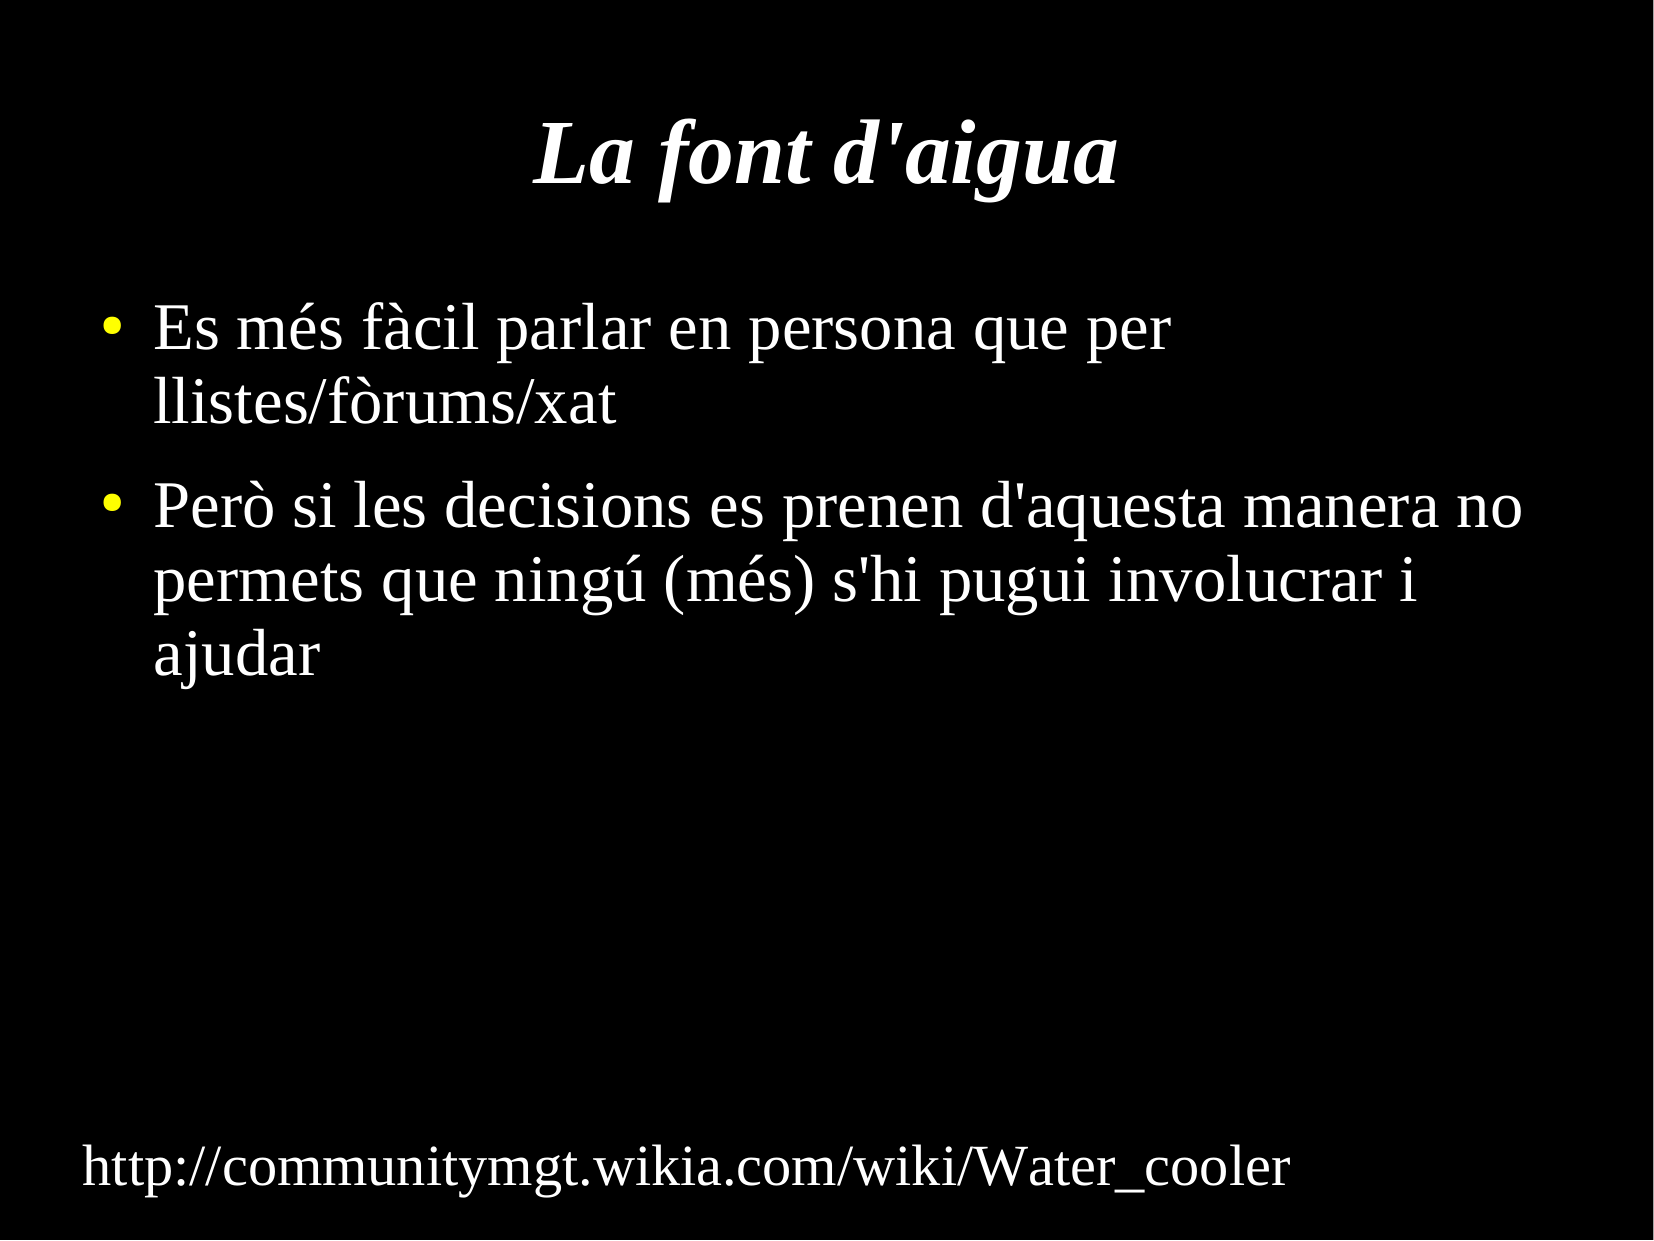

# La font d'aigua
Es més fàcil parlar en persona que per llistes/fòrums/xat
Però si les decisions es prenen d'aquesta manera no permets que ningú (més) s'hi pugui involucrar i ajudar
http://communitymgt.wikia.com/wiki/Water_cooler